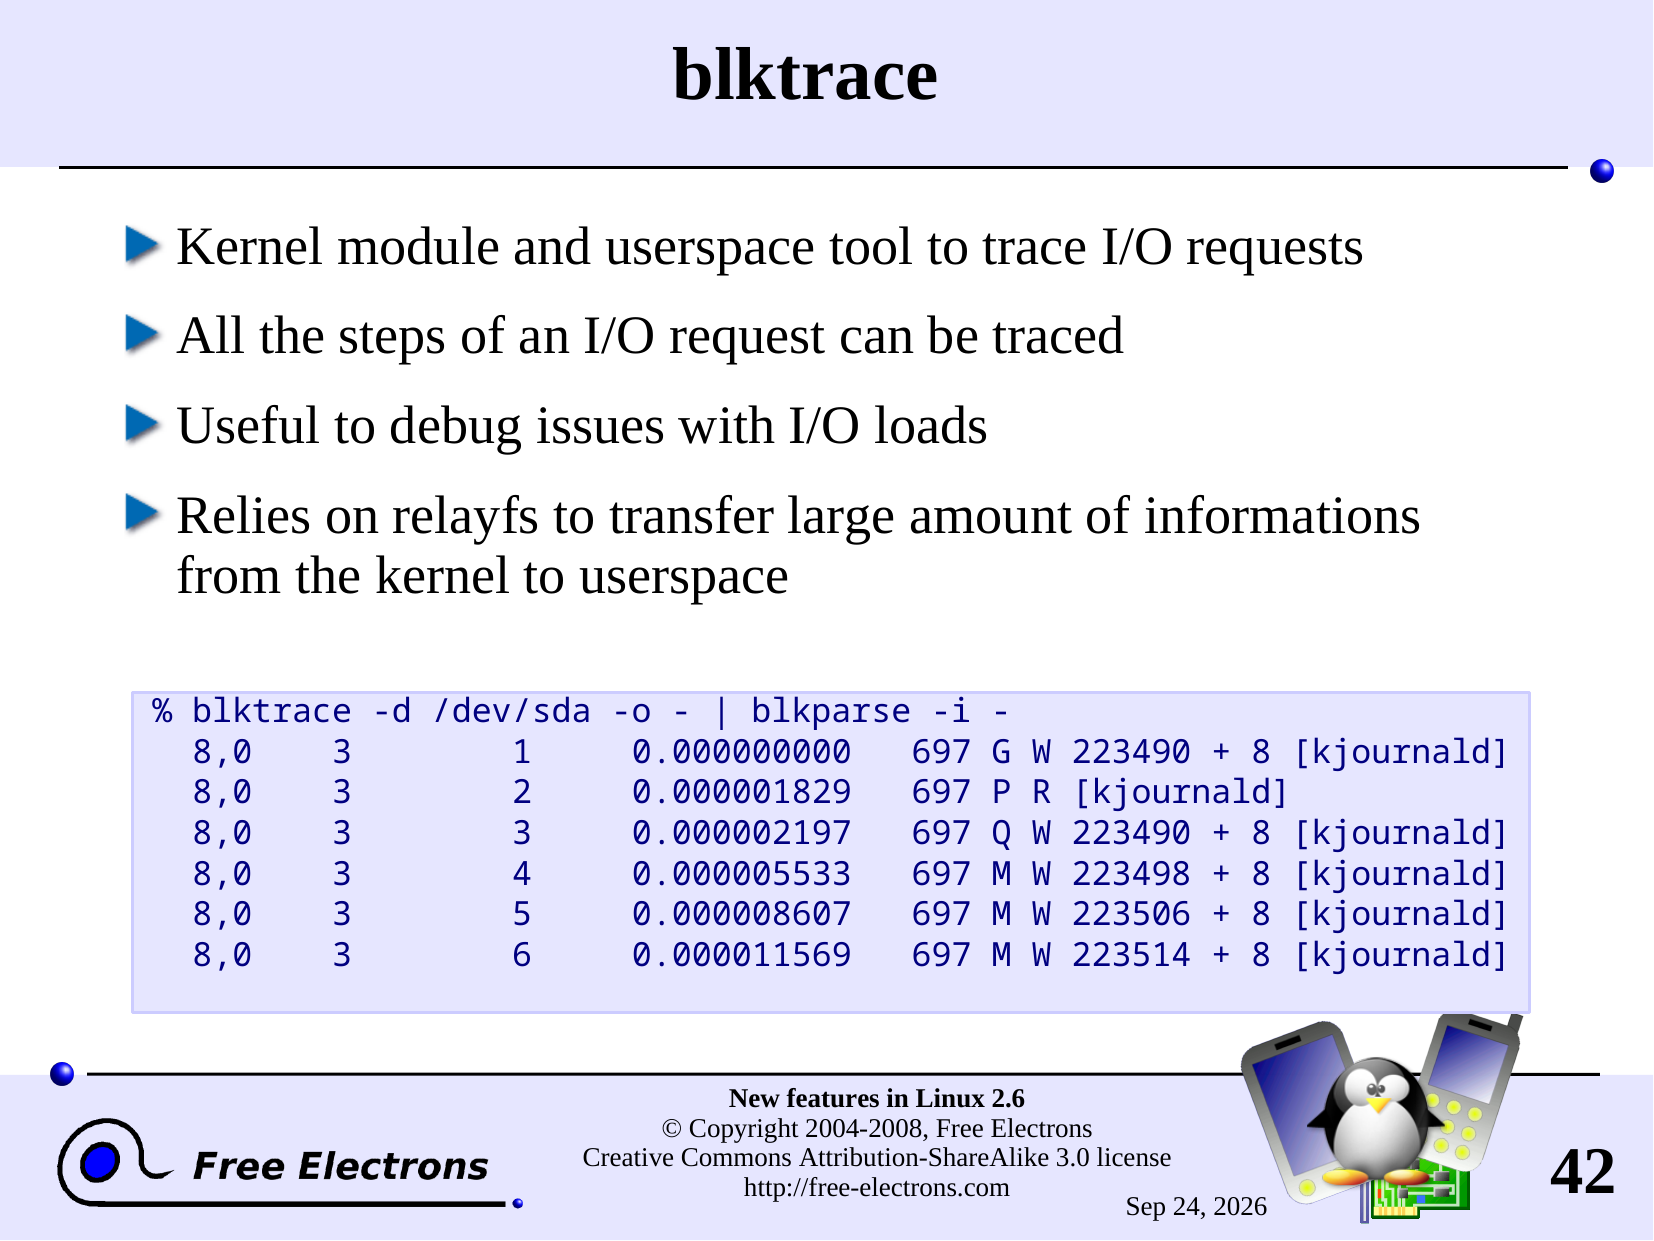

# blktrace
Kernel module and userspace tool to trace I/O requests
All the steps of an I/O request can be traced
Useful to debug issues with I/O loads
Relies on relayfs to transfer large amount of informations from the kernel to userspace
% blktrace -d /dev/sda -o - | blkparse -i -
 8,0 3 1 0.000000000 697 G W 223490 + 8 [kjournald]
 8,0 3 2 0.000001829 697 P R [kjournald]
 8,0 3 3 0.000002197 697 Q W 223490 + 8 [kjournald]
 8,0 3 4 0.000005533 697 M W 223498 + 8 [kjournald]
 8,0 3 5 0.000008607 697 M W 223506 + 8 [kjournald]
 8,0 3 6 0.000011569 697 M W 223514 + 8 [kjournald]